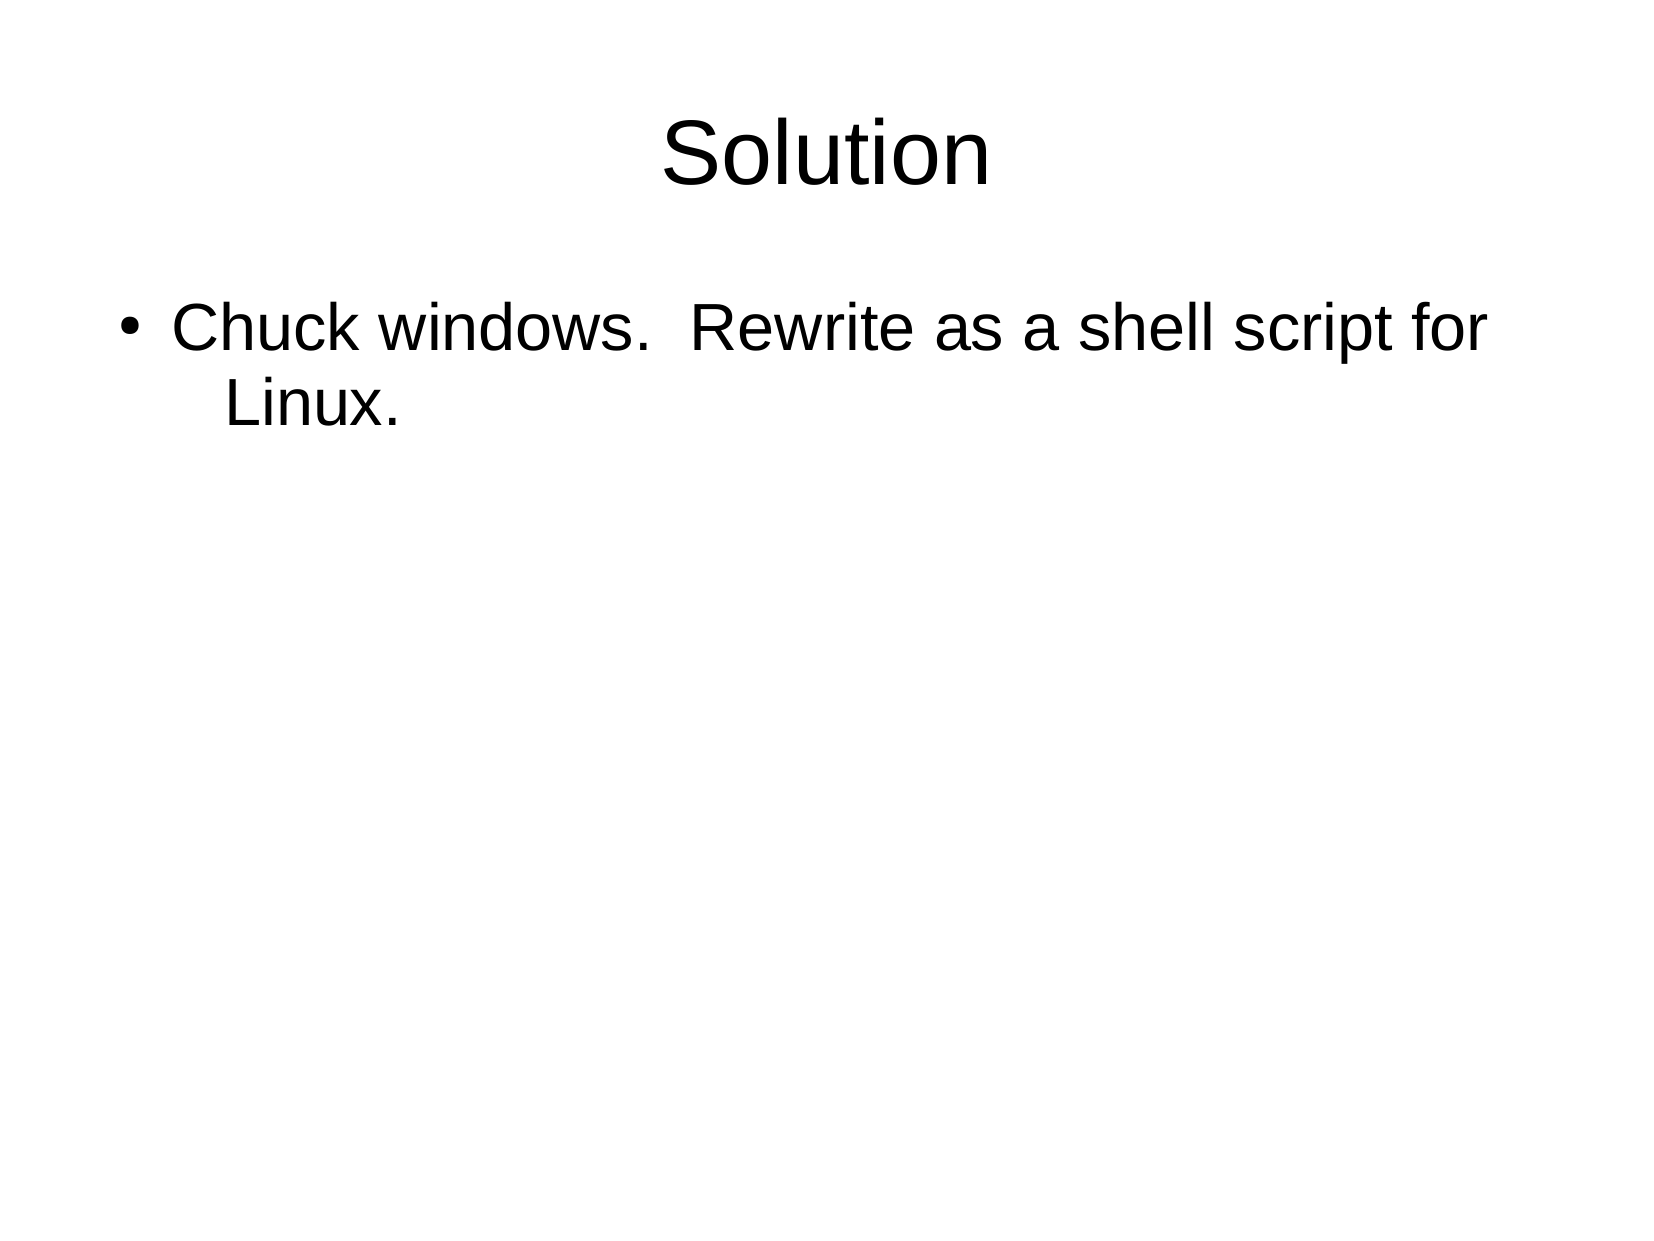

# Solution
Chuck windows. Rewrite as a shell script for Linux.